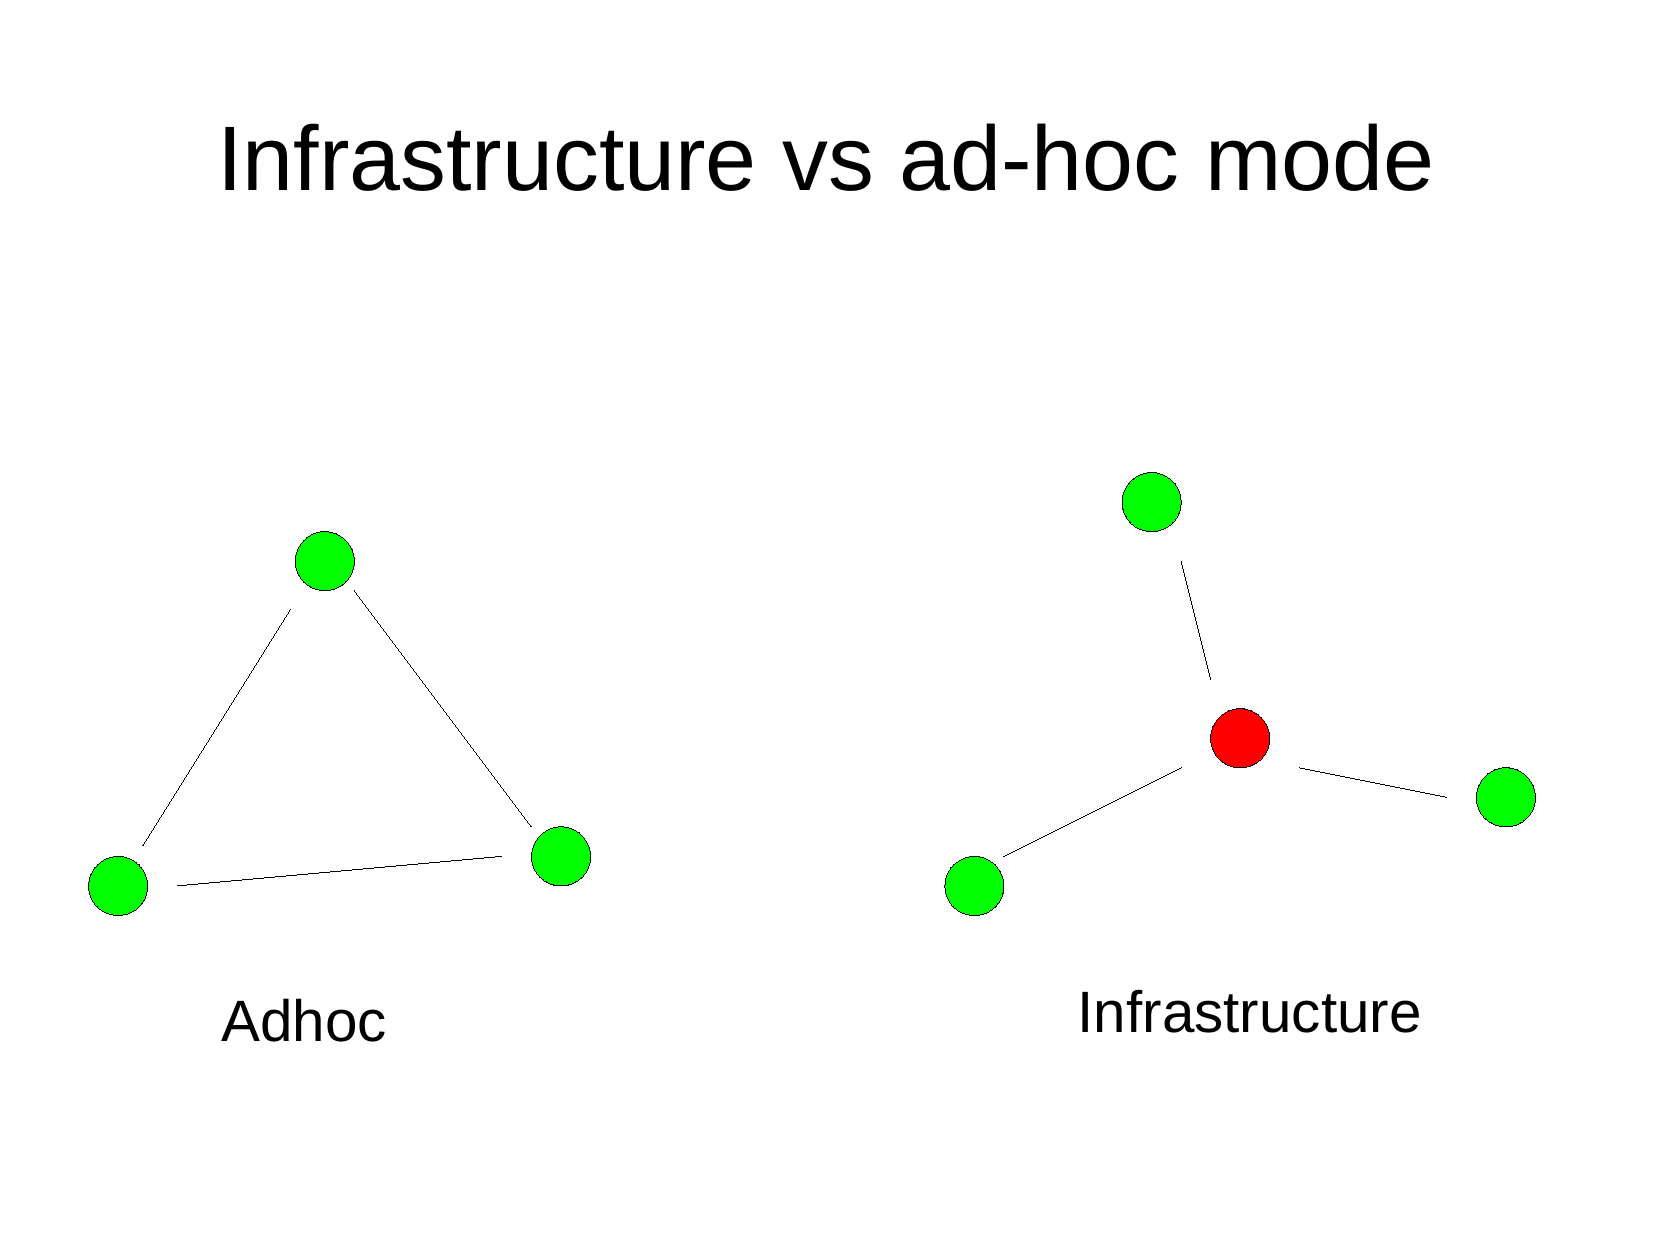

# Infrastructure vs ad-hoc mode
Infrastructure
Adhoc